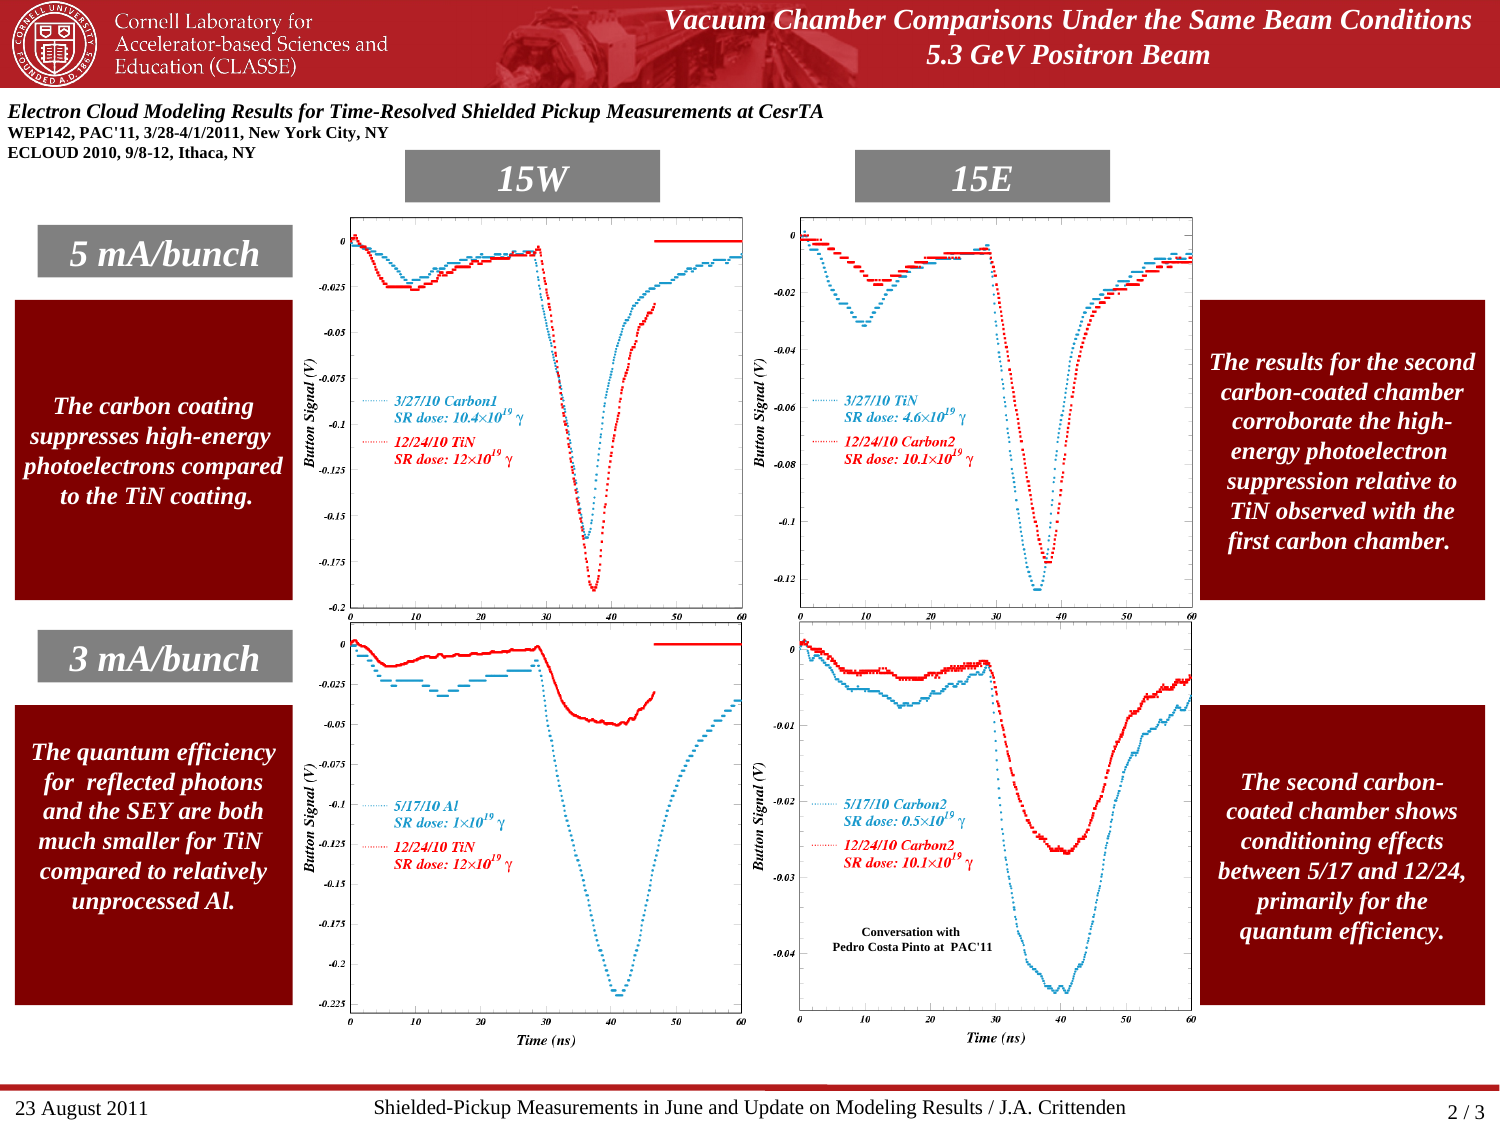

Vacuum Chamber Comparisons Under the Same Beam Conditions
5.3 GeV Positron Beam
Electron Cloud Modeling Results for Time-Resolved Shielded Pickup Measurements at CesrTA
WEP142, PAC'11, 3/28-4/1/2011, New York City, NY
ECLOUD 2010, 9/8-12, Ithaca, NY
15W
15E
5 mA/bunch
The carbon coating
suppresses high-energy
photoelectrons compared
 to the TiN coating.
The results for the second
carbon-coated chamber
corroborate the high-energy photoelectron
suppression relative to TiN observed with the
first carbon chamber.
3 mA/bunch
The quantum efficiency
for reflected photons and the SEY are both much smaller for TiN compared to relatively unprocessed Al.
The second carbon-coated chamber shows conditioning effects between 5/17 and 12/24, primarily for the quantum efficiency.
Conversation with
Pedro Costa Pinto at PAC'11
23 August 2011
2
J.A.Crittenden/CesrTA Collaboration Meeting